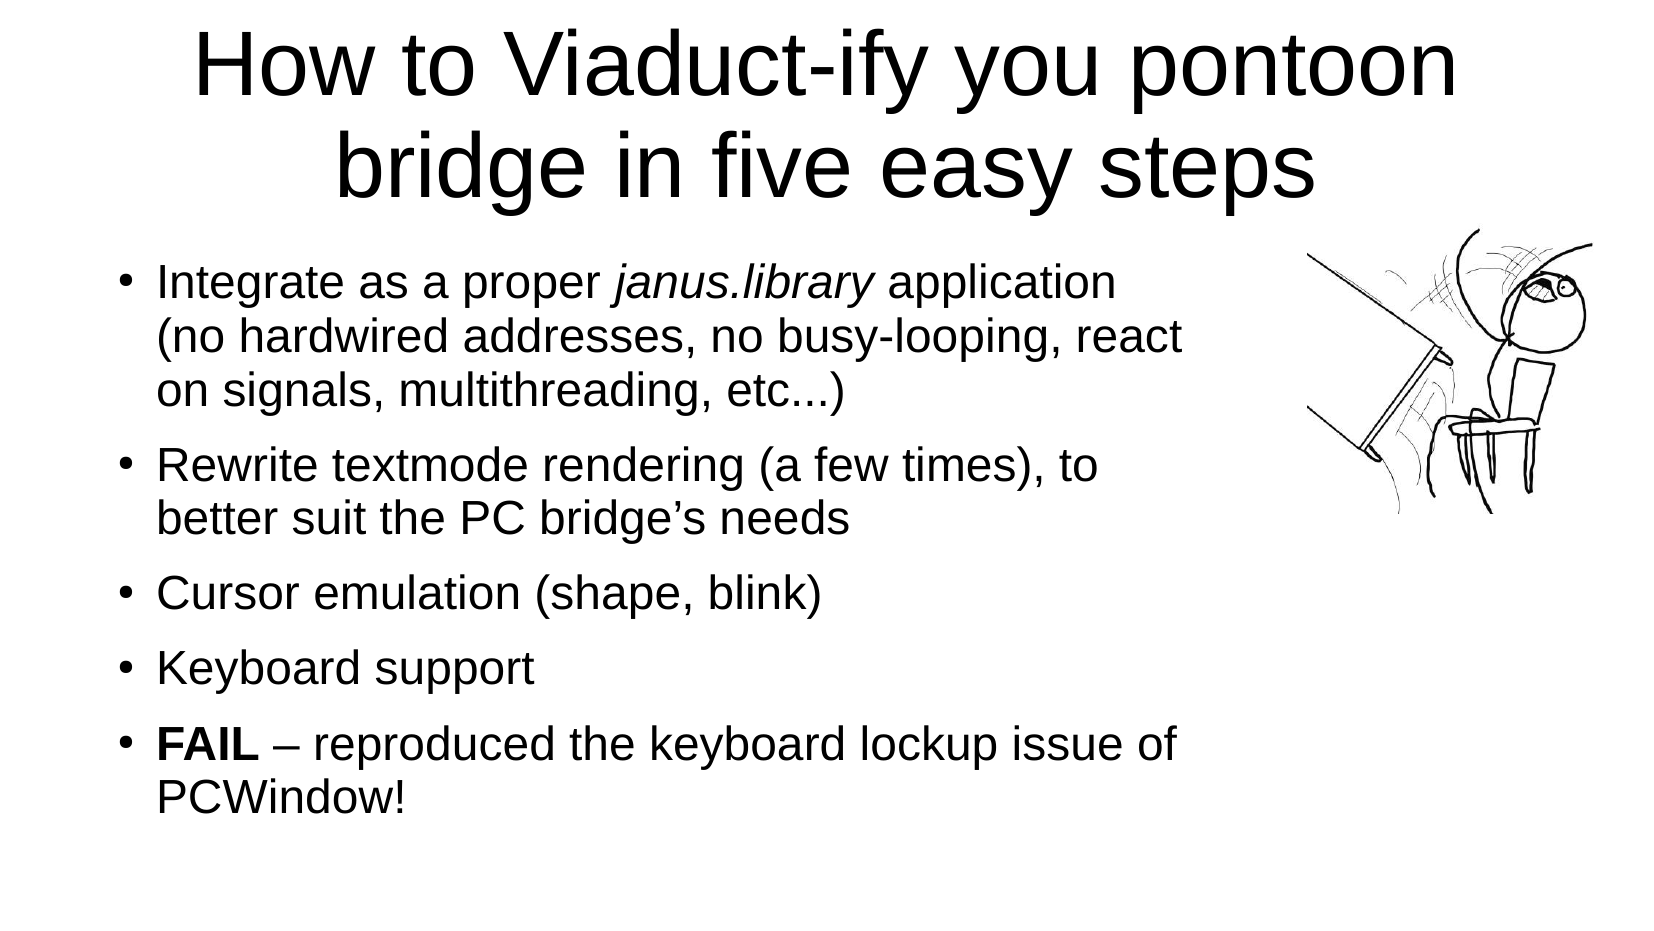

# How to Viaduct-ify you pontoon bridge in five easy steps
Integrate as a proper janus.library application (no hardwired addresses, no busy-looping, react on signals, multithreading, etc...)
Rewrite textmode rendering (a few times), to better suit the PC bridge’s needs
Cursor emulation (shape, blink)
Keyboard support
FAIL – reproduced the keyboard lockup issue of PCWindow!